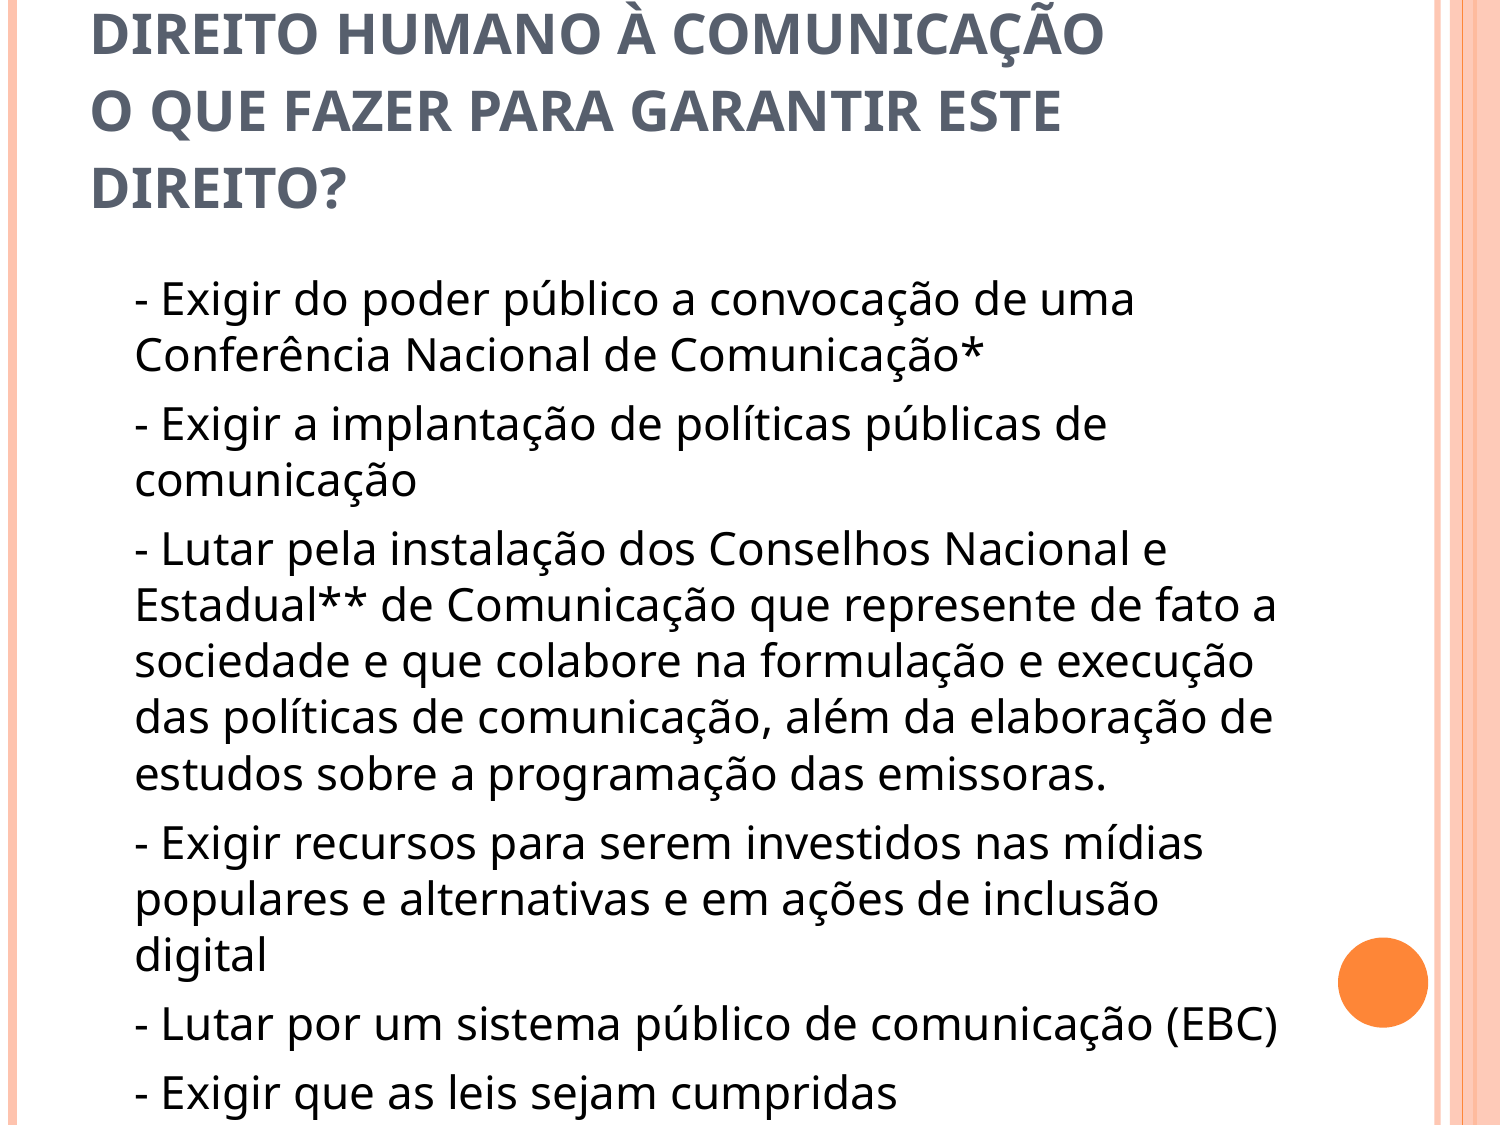

# DIREITO HUMANO À COMUNICAÇÃO O QUE FAZER PARA GARANTIR ESTE DIREITO?
	- Exigir do poder público a convocação de uma Conferência Nacional de Comunicação*
	- Exigir a implantação de políticas públicas de comunicação
	- Lutar pela instalação dos Conselhos Nacional e Estadual** de Comunicação que represente de fato a sociedade e que colabore na formulação e execução das políticas de comunicação, além da elaboração de estudos sobre a programação das emissoras.
	- Exigir recursos para serem investidos nas mídias populares e alternativas e em ações de inclusão digital
	- Lutar por um sistema público de comunicação (EBC)
	- Exigir que as leis sejam cumpridas